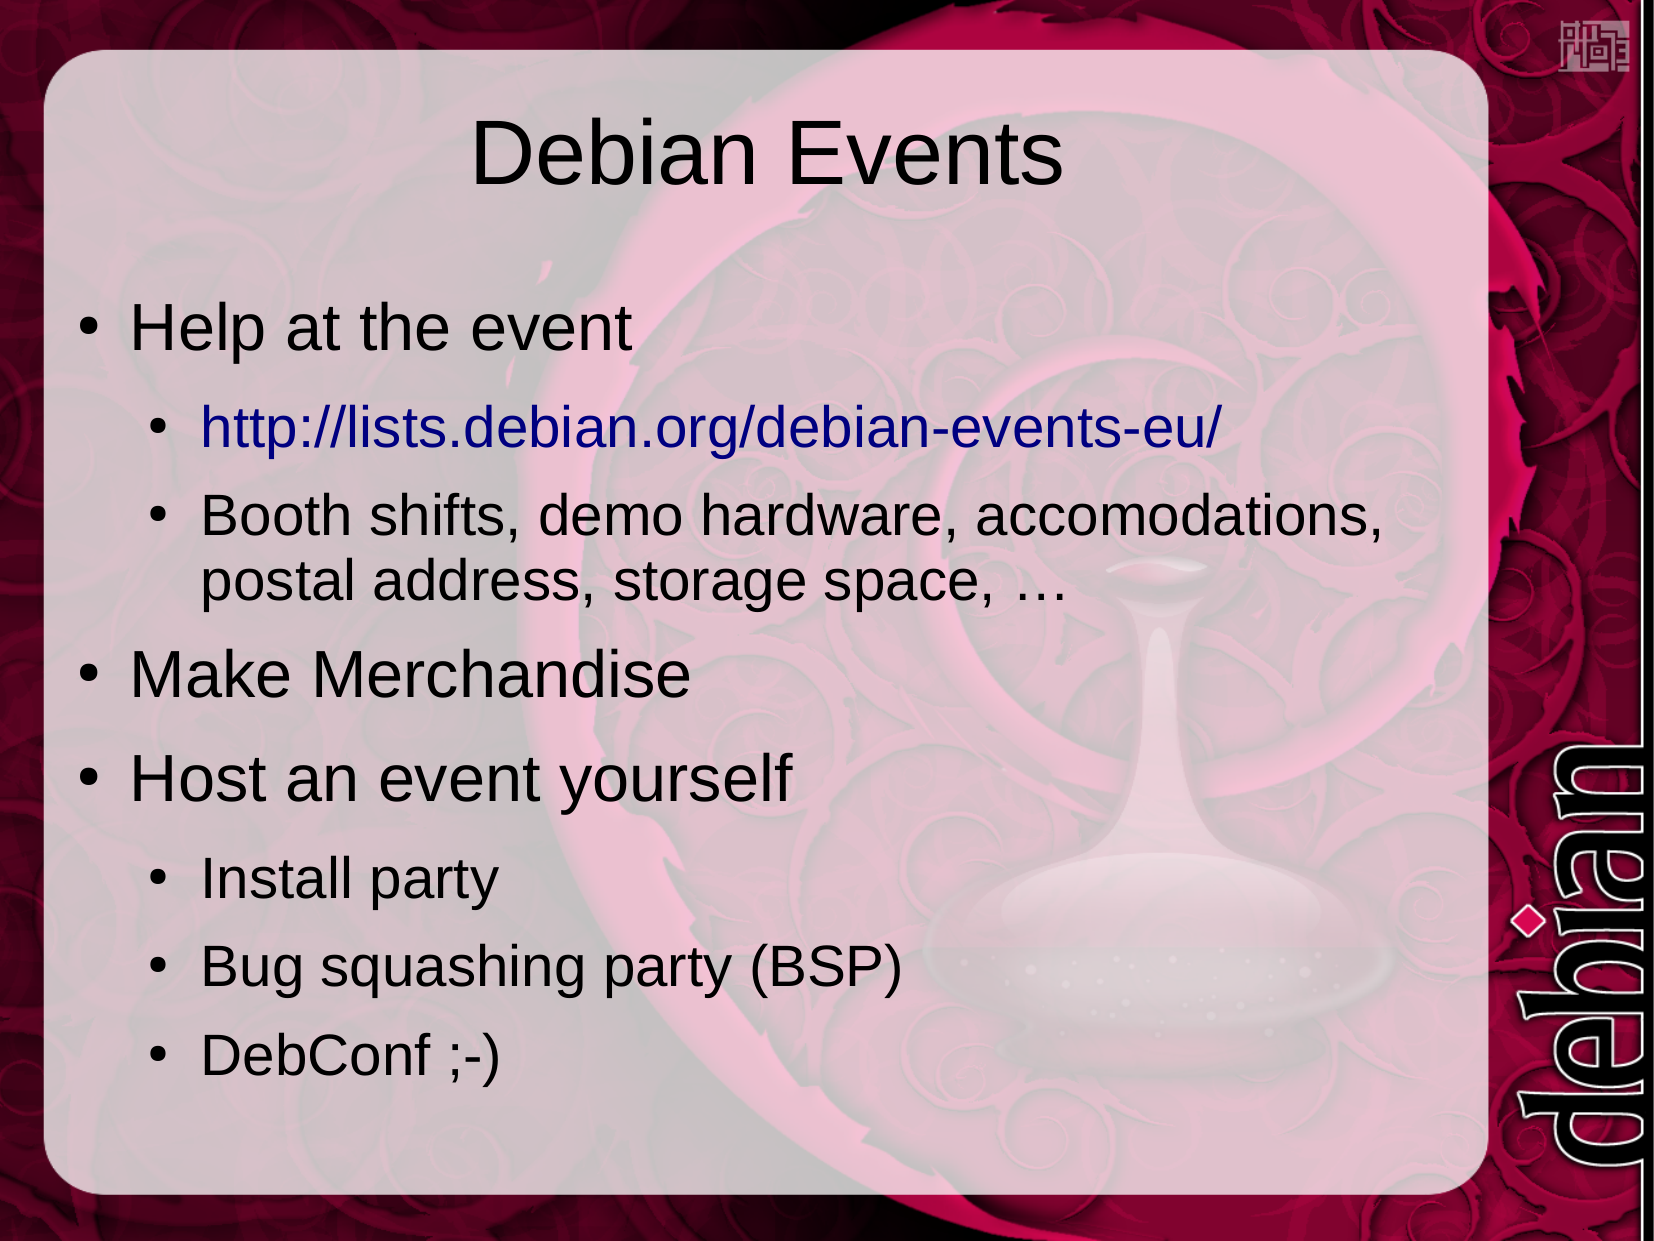

# Debian Events
Help at the event
http://lists.debian.org/debian-events-eu/
Booth shifts, demo hardware, accomodations, postal address, storage space, …
Make Merchandise
Host an event yourself
Install party
Bug squashing party (BSP)
DebConf ;-)